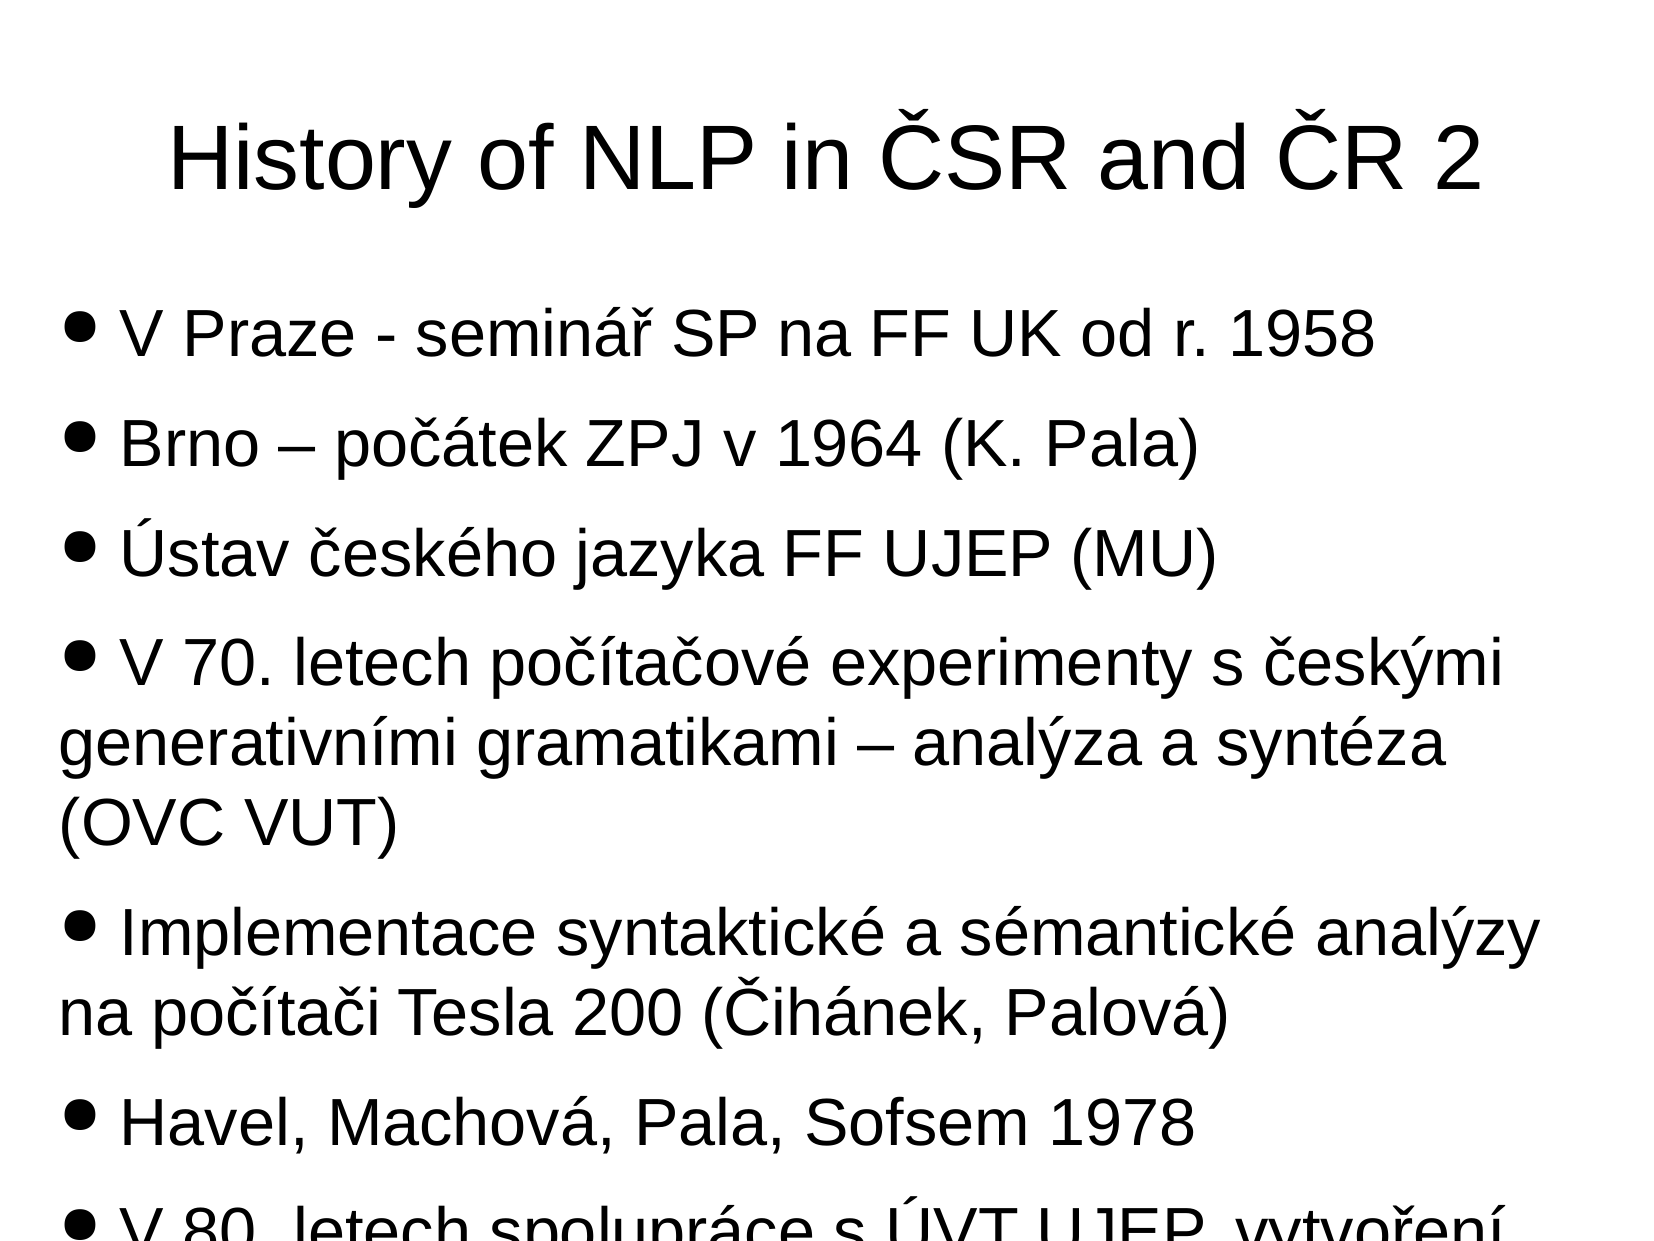

# History of NLP in ČSR and ČR 2
 V Praze - seminář SP na FF UK od r. 1958
 Brno – počátek ZPJ v 1964 (K. Pala)
 Ústav českého jazyka FF UJEP (MU)
 V 70. letech počítačové experimenty s českými generativními gramatikami – analýza a syntéza (OVC VUT)
 Implementace syntaktické a sémantické analýzy na počítači Tesla 200 (Čihánek, Palová)
 Havel, Machová, Pala, Sofsem 1978
 V 80. letech spolupráce s ÚVT UJEP, vytvoření českých gramatik v Prologu (počítač PDP 11)